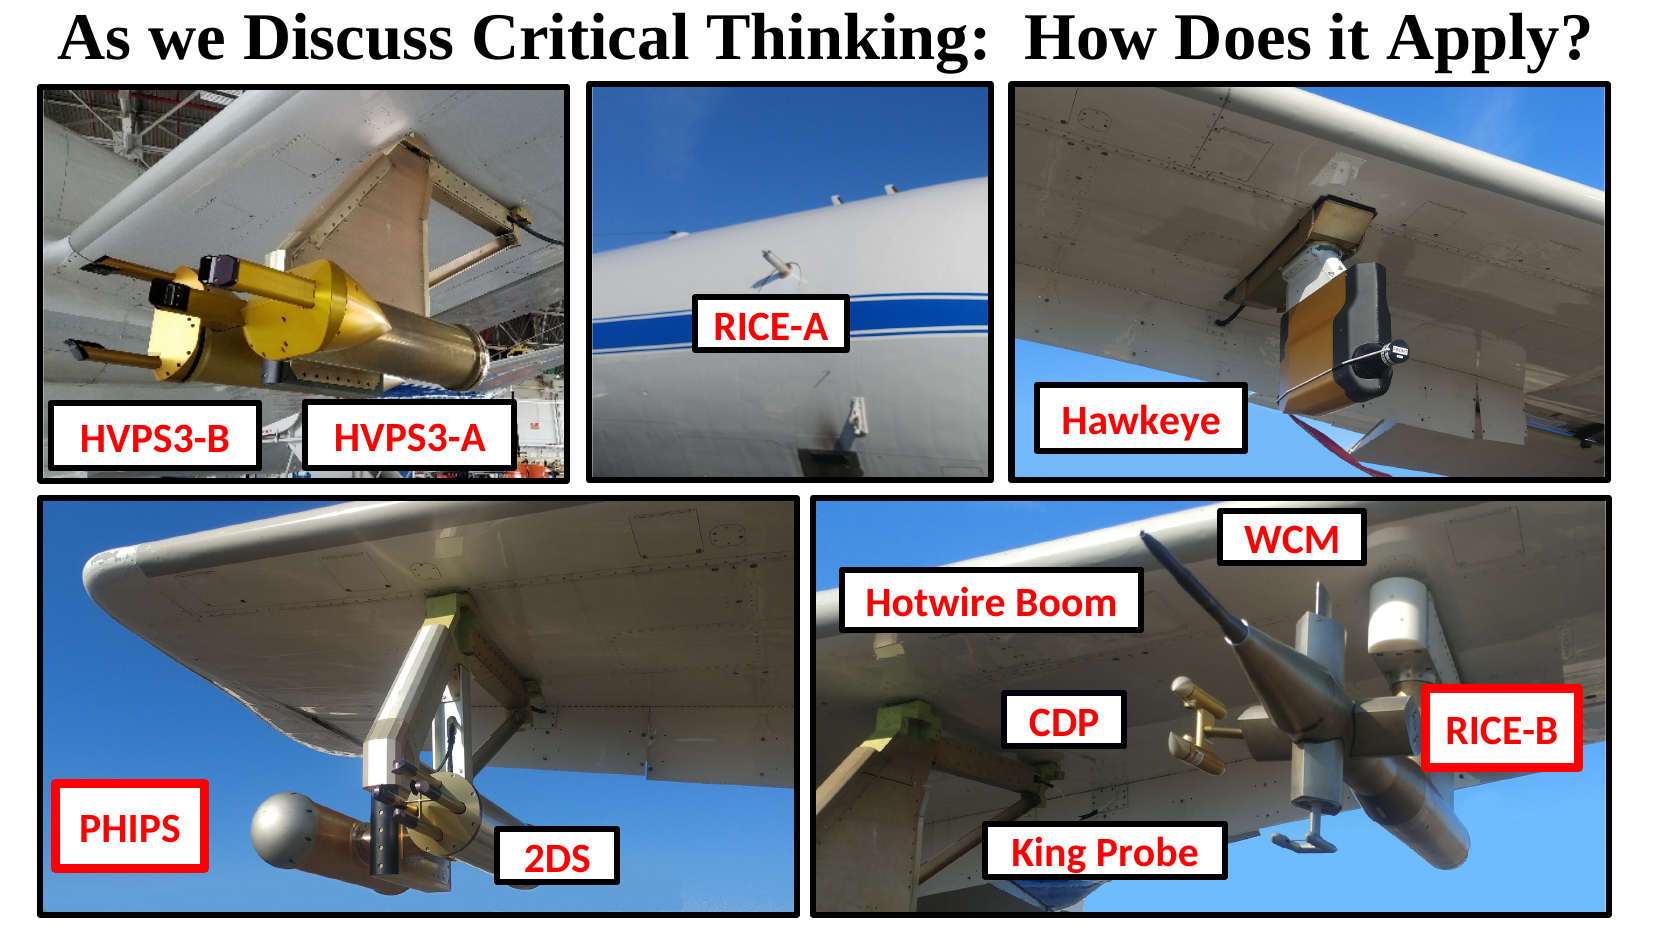

# As we Discuss Critical Thinking: How Does it Apply?
King
RICE-A
Hawkeye
HVPS3-A
HVPS3-B
WCM
Hotwire Boom
RICE-B
CDP
PHIPS
King Probe
2DS